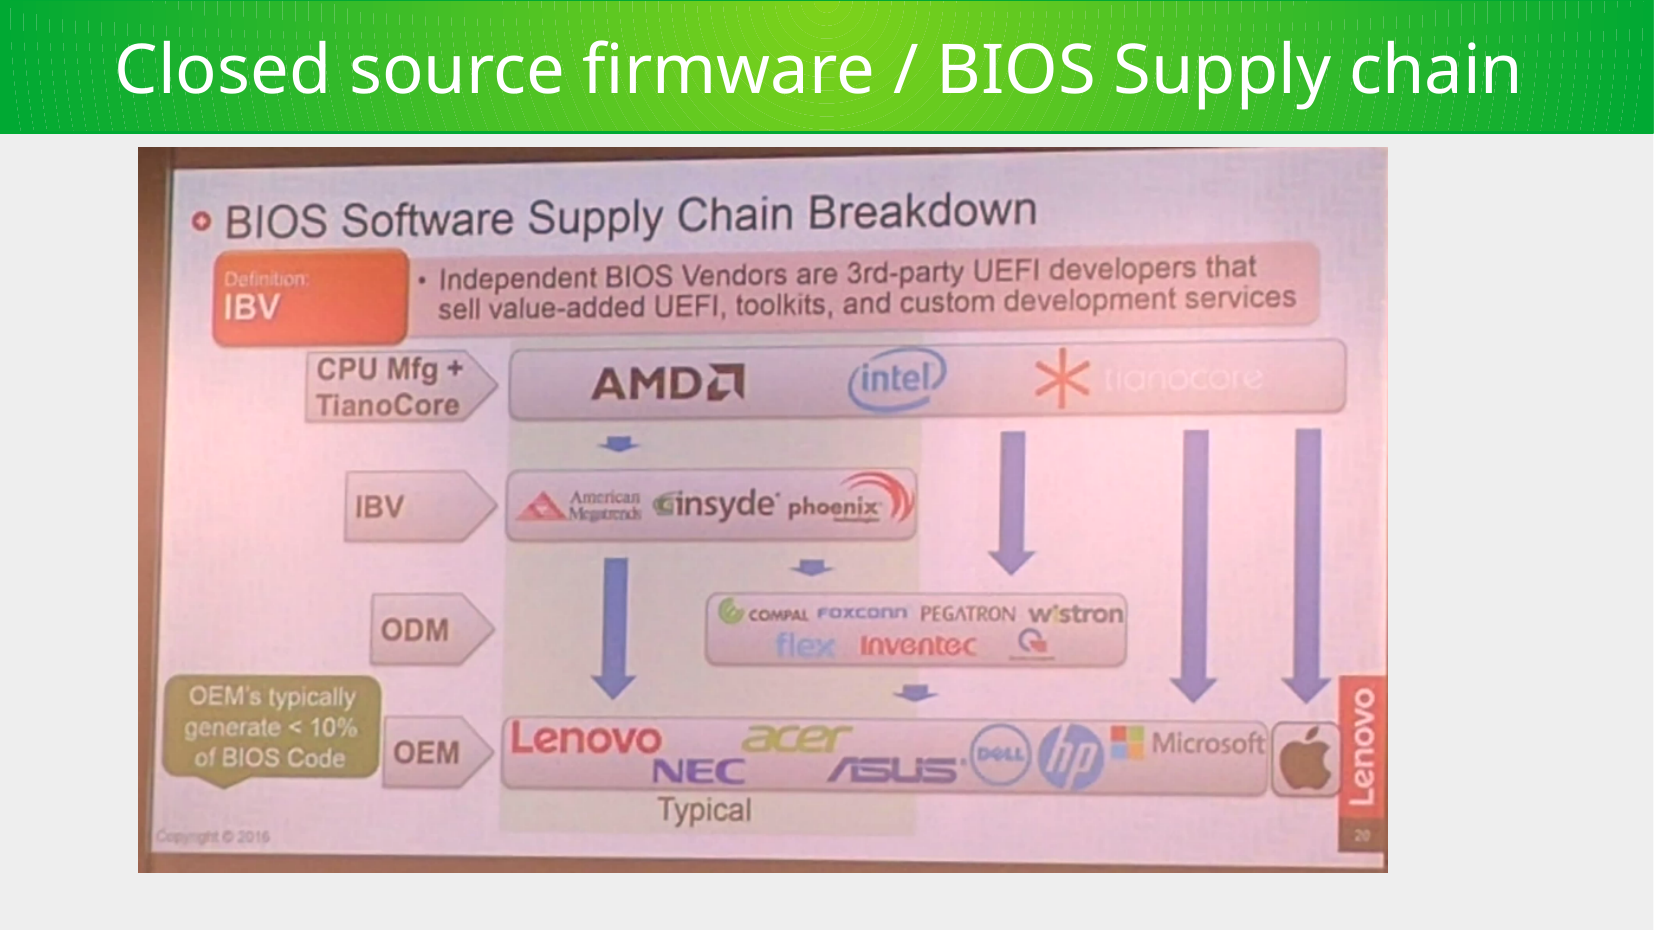

# Closed source firmware / BIOS Supply chain